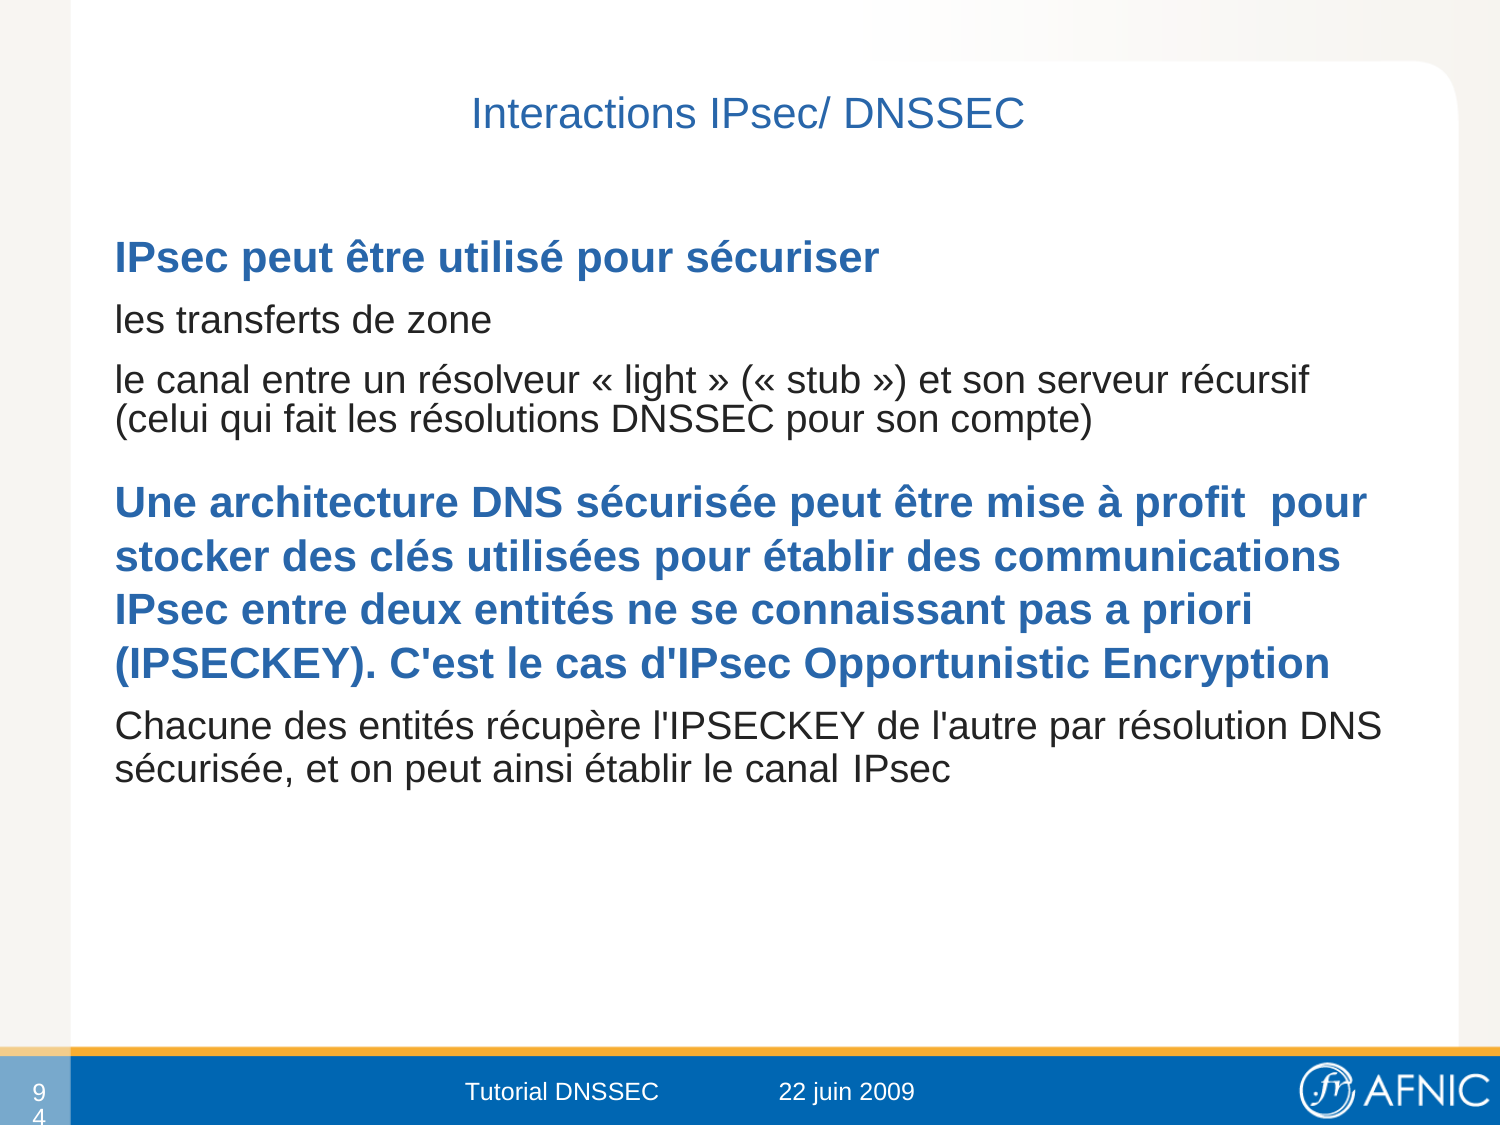

# Interactions IPsec/ DNSSEC
IPsec peut être utilisé pour sécuriser
les transferts de zone
le canal entre un résolveur « light » (« stub ») et son serveur récursif (celui qui fait les résolutions DNSSEC pour son compte)
Une architecture DNS sécurisée peut être mise à profit pour stocker des clés utilisées pour établir des communications IPsec entre deux entités ne se connaissant pas a priori (IPSECKEY). C'est le cas d'IPsec Opportunistic Encryption
Chacune des entités récupère l'IPSECKEY de l'autre par résolution DNS sécurisée, et on peut ainsi établir le canal IPsec